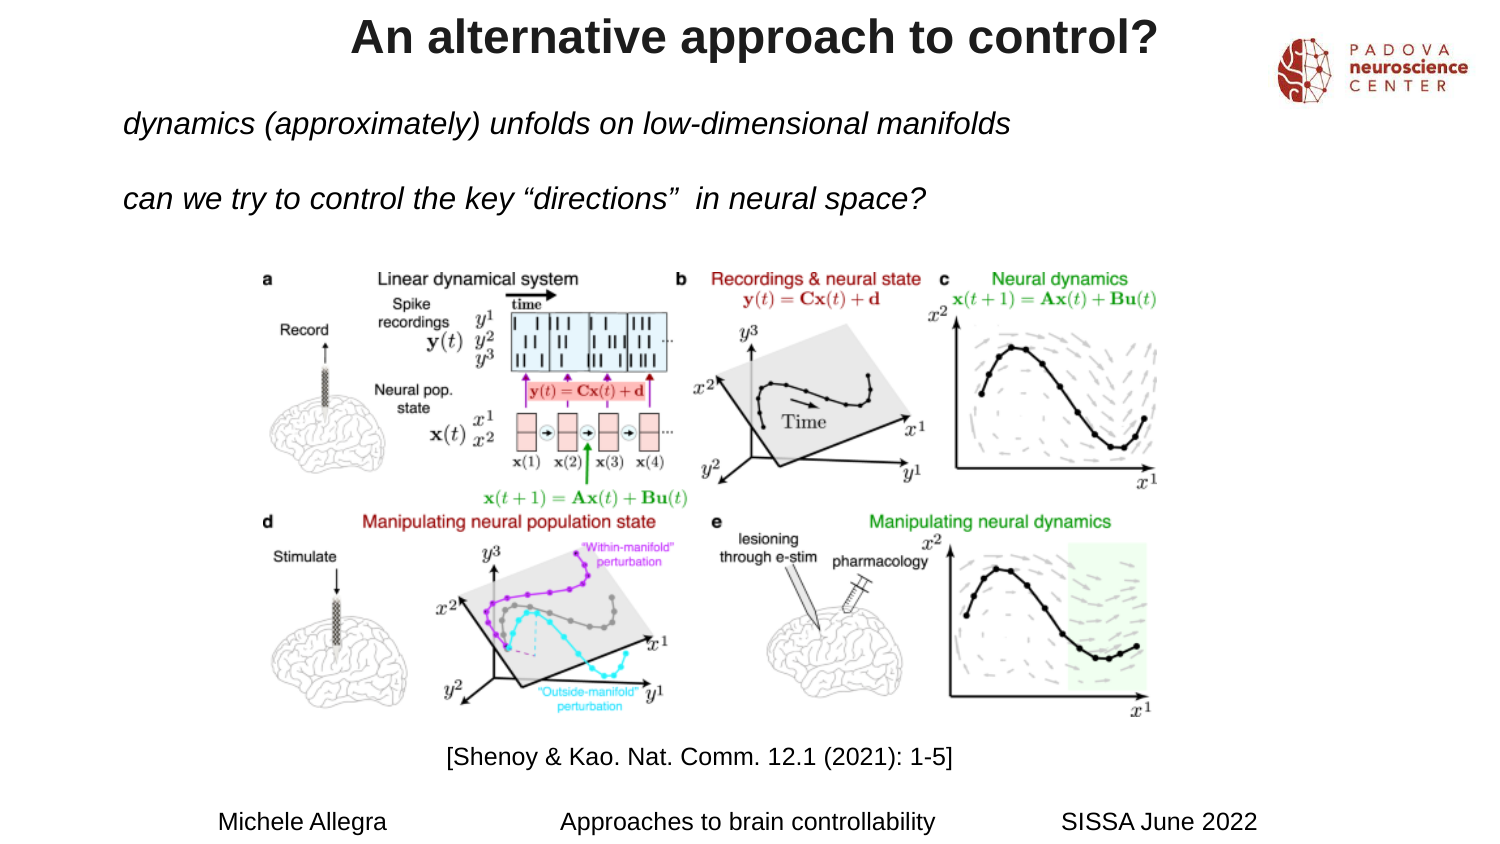

An alternative approach to control?
dynamics (approximately) unfolds on low-dimensional manifolds
can we try to control the key “directions” in neural space?
[Shenoy & Kao. Nat. Comm. 12.1 (2021): 1-5]
Michele Allegra Approaches to brain controllability SISSA June 2022